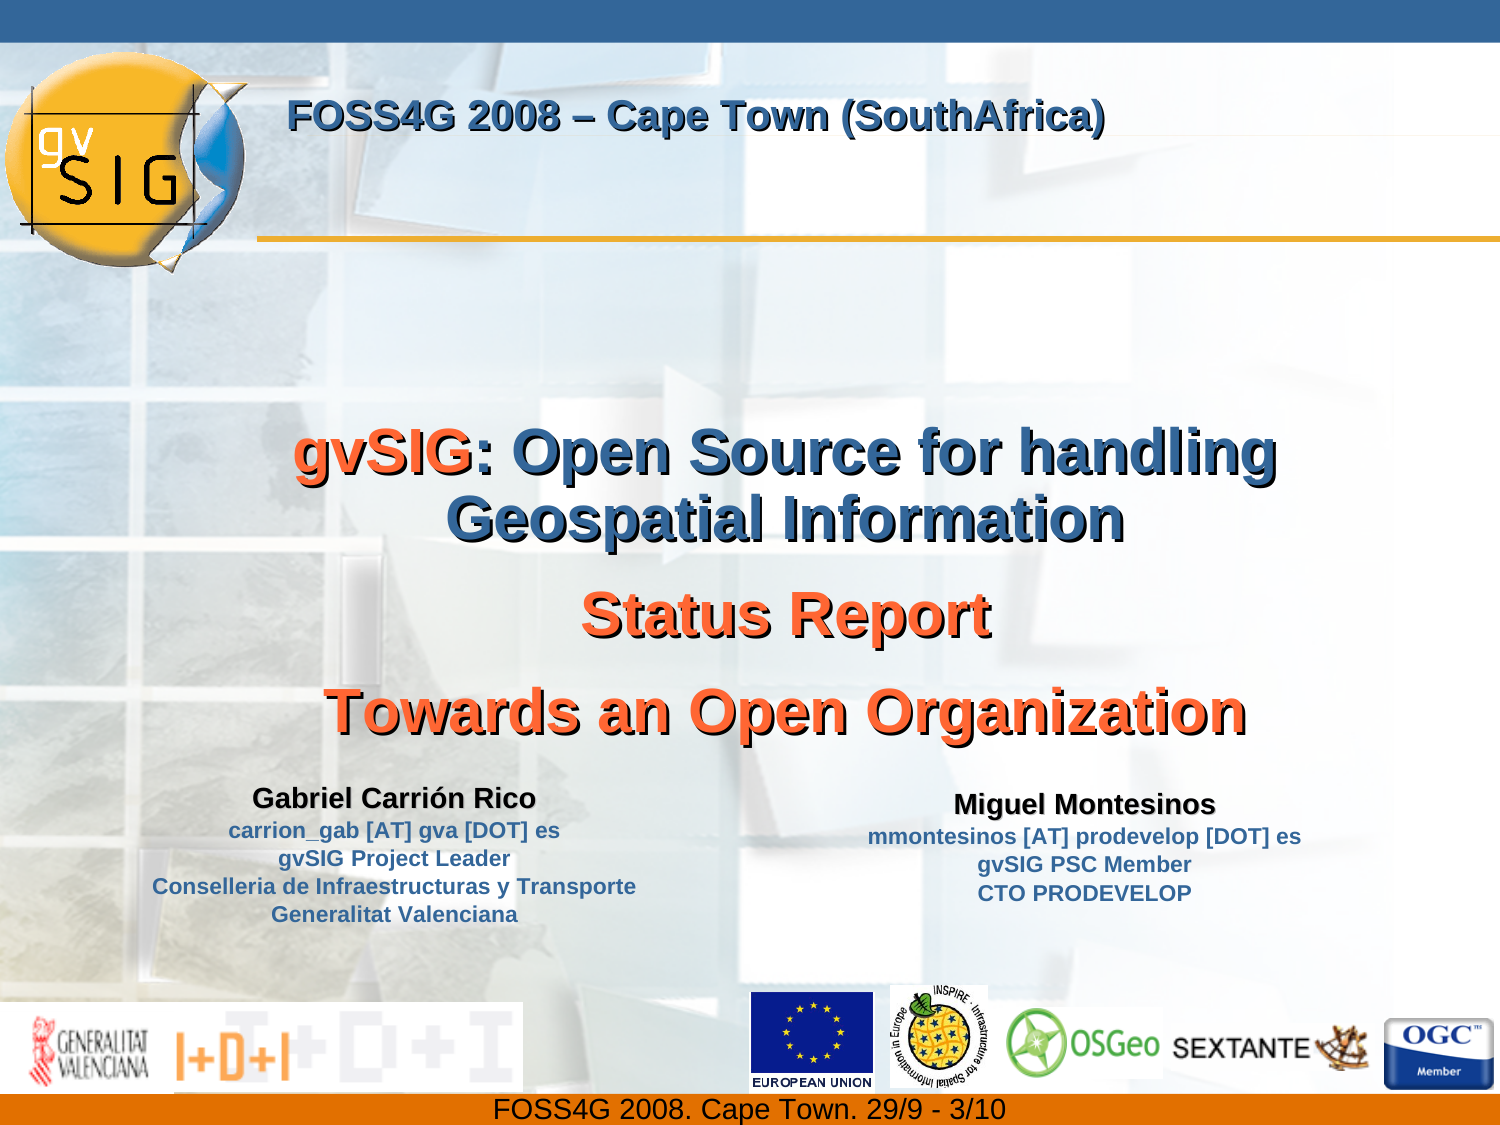

FOSS4G 2008 – Cape Town (SouthAfrica)
gvSIG: Open Source for handling Geospatial Information
Status Report
Towards an Open Organization
Gabriel Carrión Rico
carrion_gab [AT] gva [DOT] es
gvSIG Project Leader
Conselleria de Infraestructuras y Transporte
Generalitat Valenciana
Miguel Montesinos
mmontesinos [AT] prodevelop [DOT] es
gvSIG PSC Member
CTO PRODEVELOP